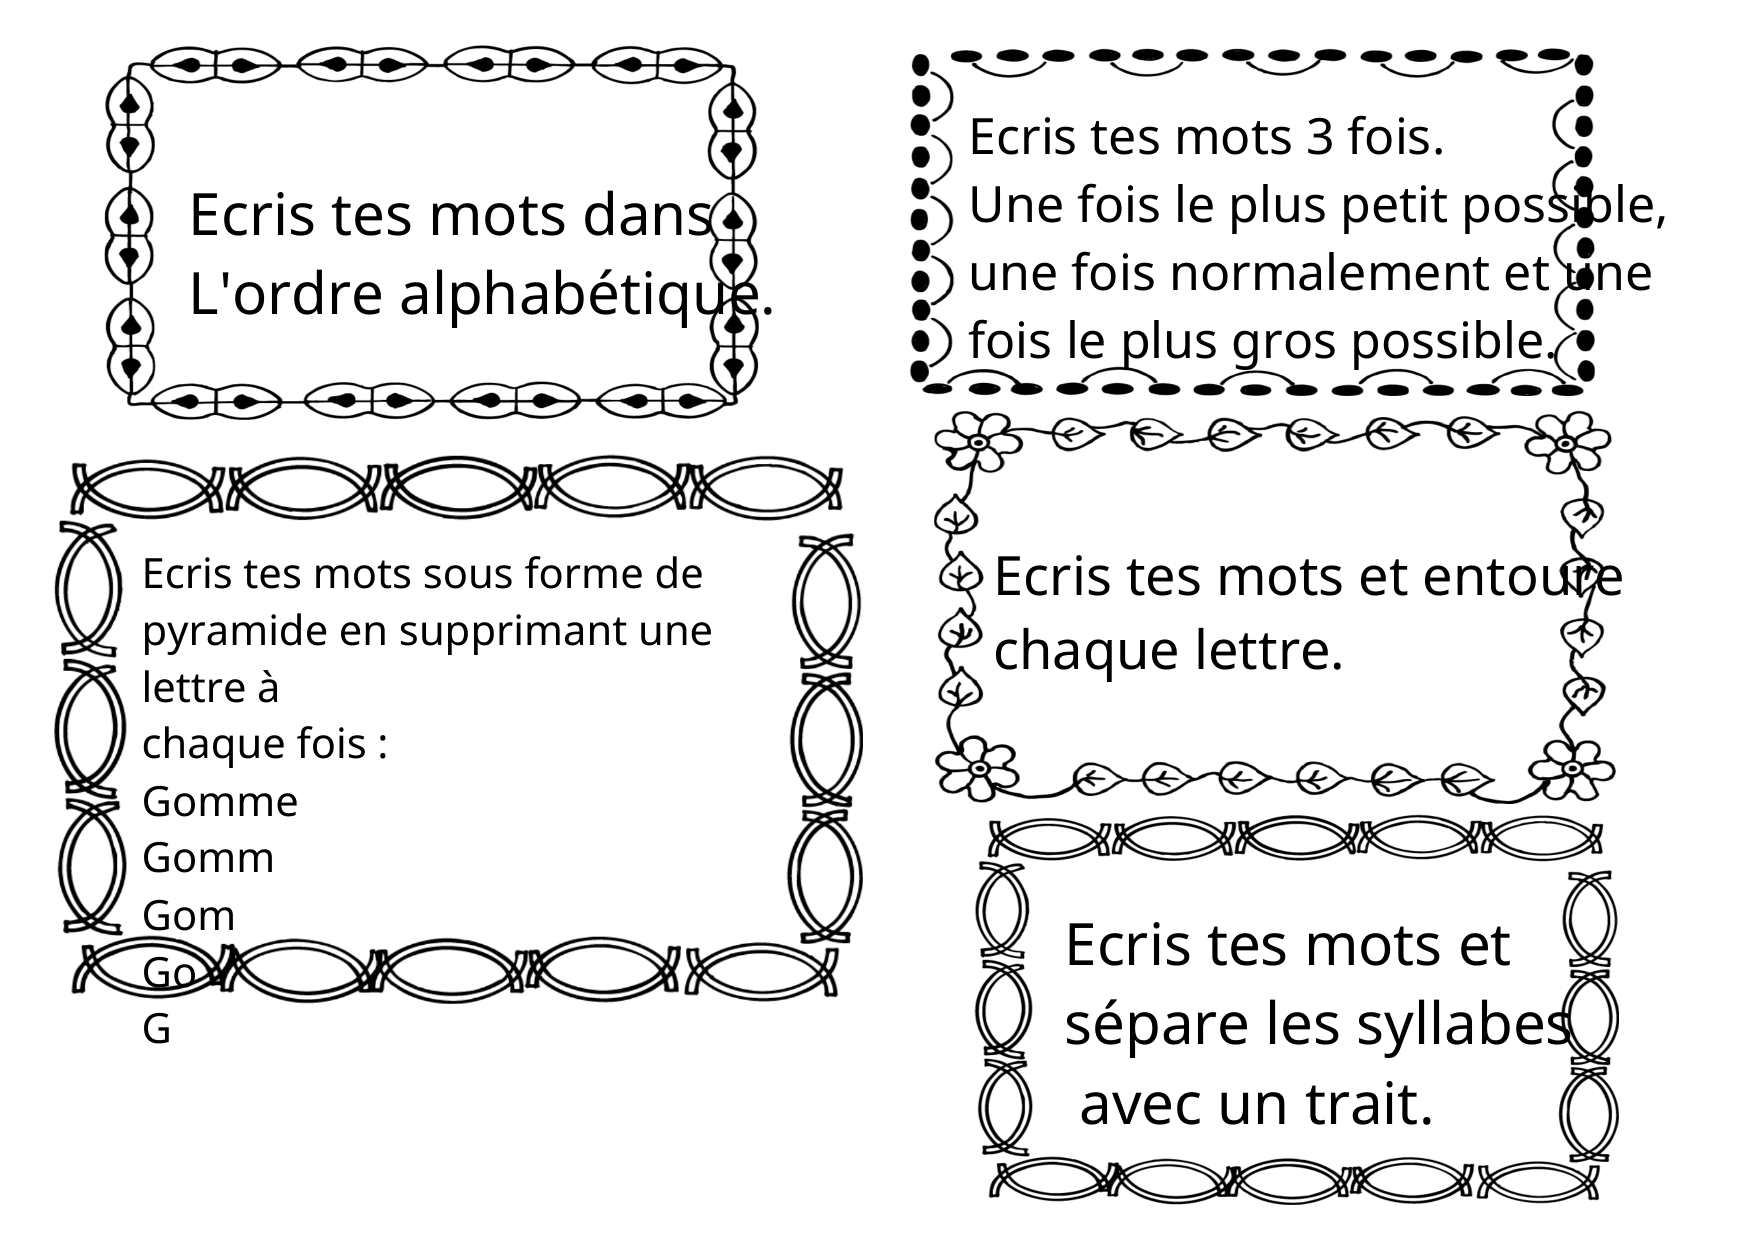

Ecris tes mots 3 fois.
Une fois le plus petit possible,
une fois normalement et une
fois le plus gros possible.
Ecris tes mots dans
L'ordre alphabétique.
Ecris tes mots et entoure
chaque lettre.
Ecris tes mots sous forme de
pyramide en supprimant une lettre à
chaque fois :
Gomme
Gomm
Gom
Go
G
Ecris tes mots et
sépare les syllabes
 avec un trait.